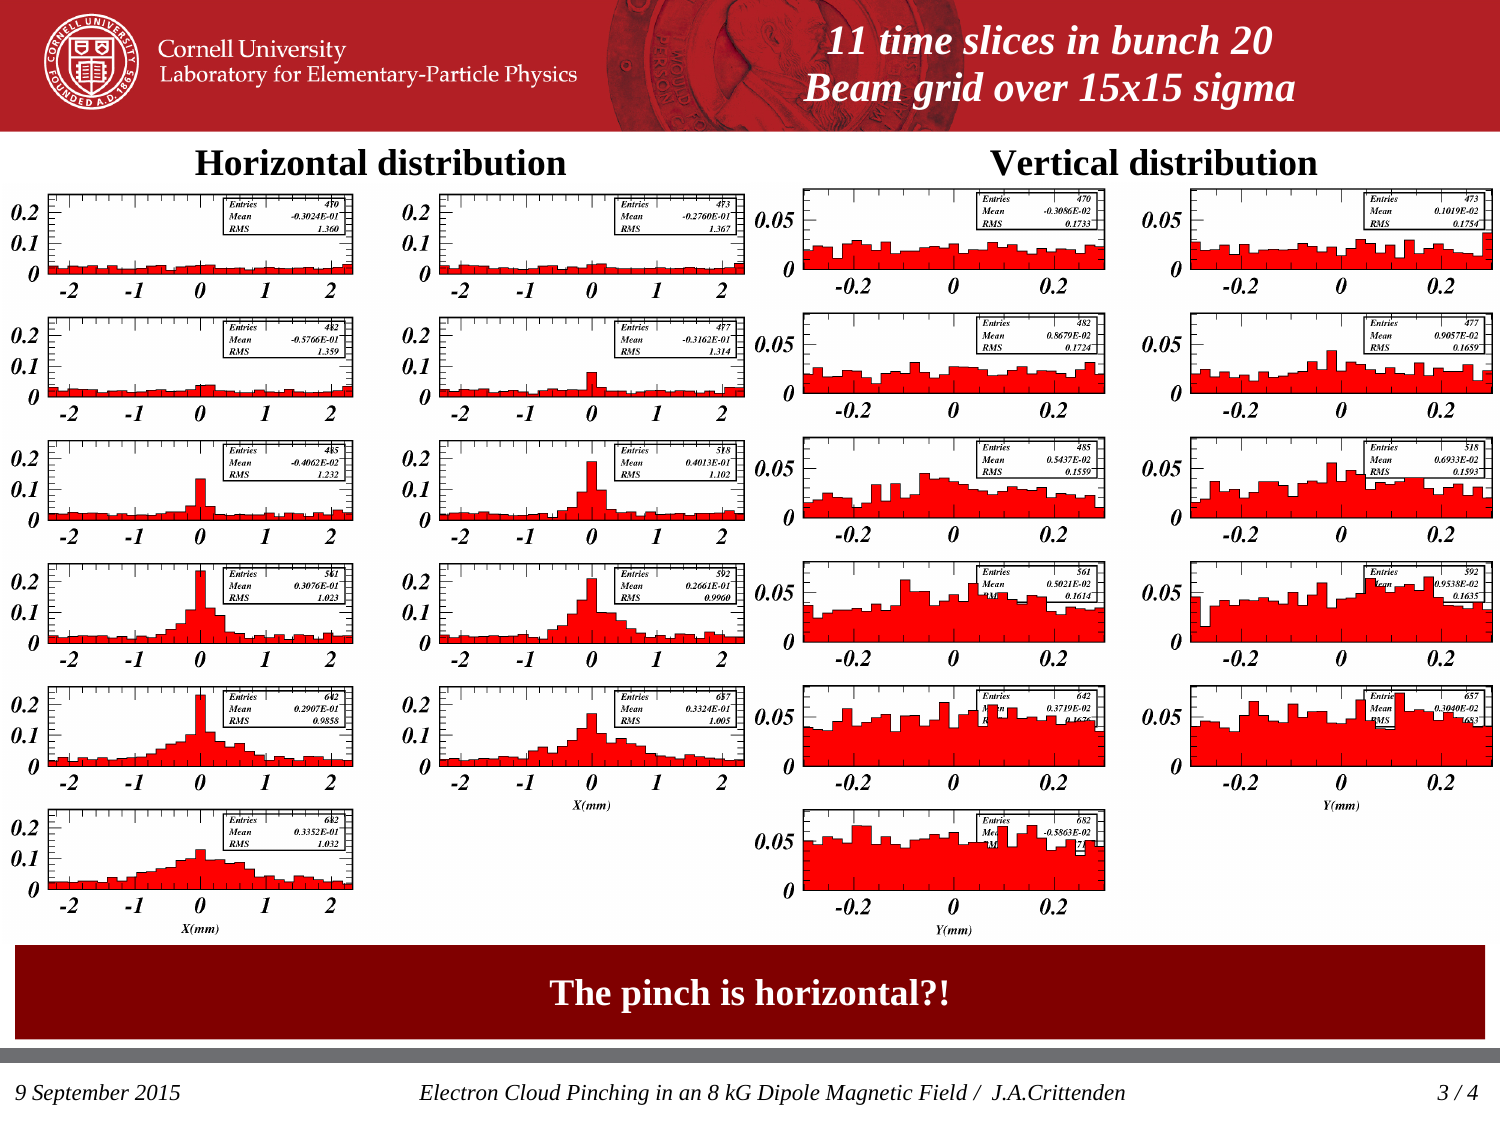

# 11 time slices in bunch 20 Beam grid over 15x15 sigma
Horizontal distribution
Vertical distribution
The pinch is horizontal?!